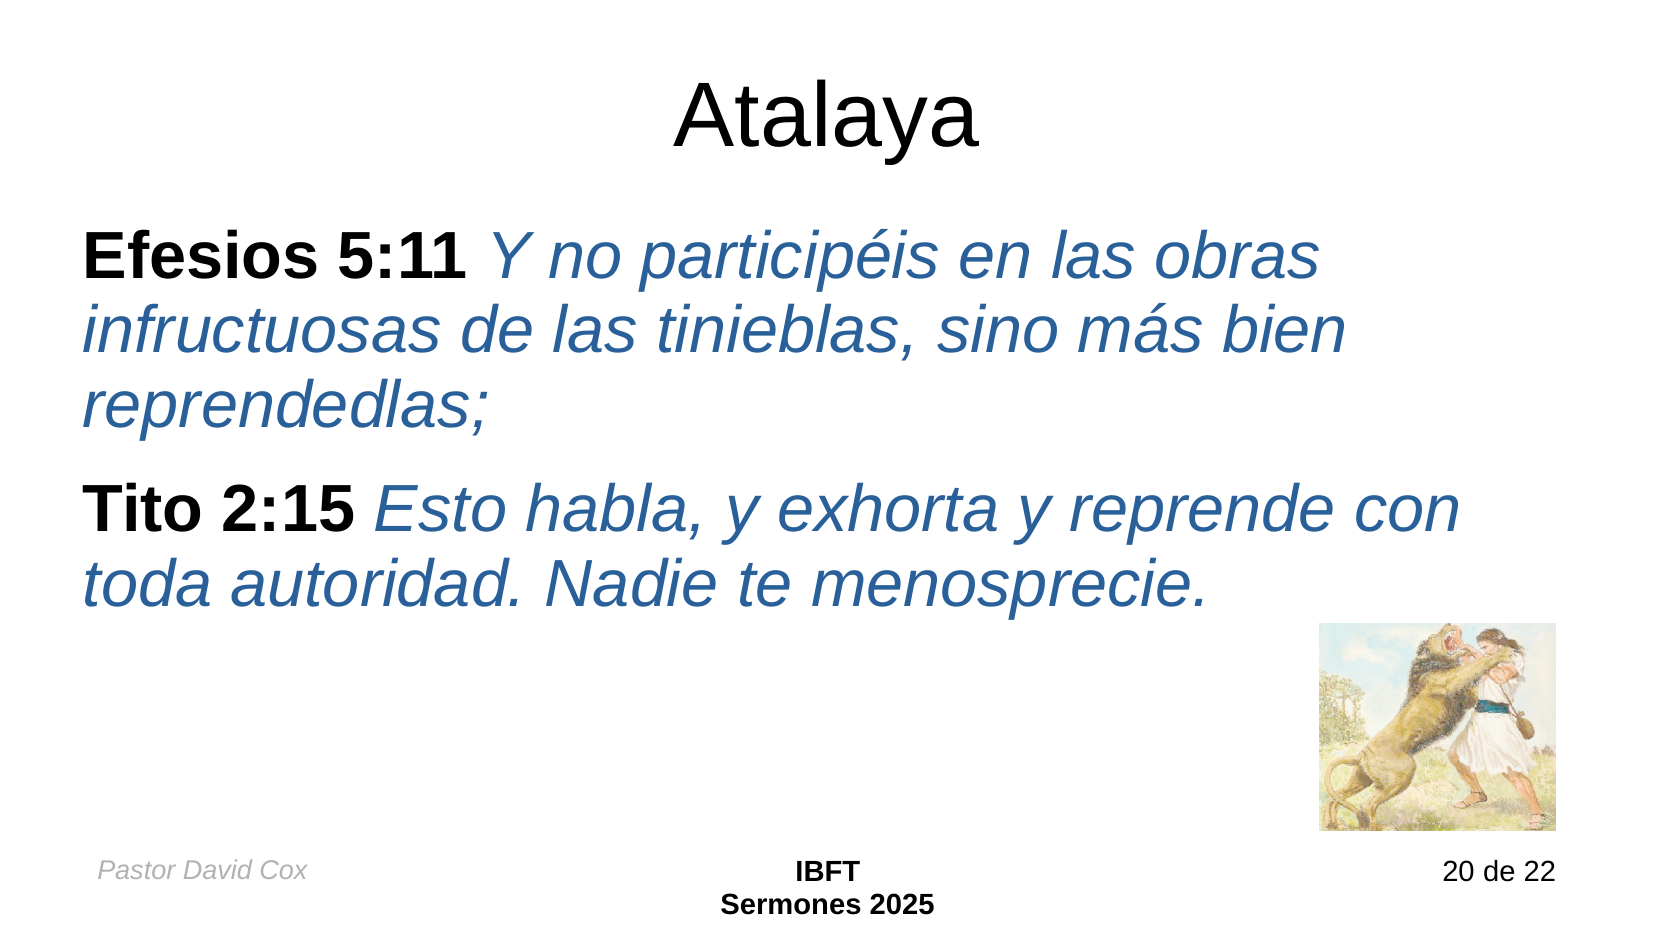

# Atalaya
Efesios 5:11 Y no participéis en las obras infructuosas de las tinieblas, sino más bien reprendedlas;
Tito 2:15 Esto habla, y exhorta y reprende con toda autoridad. Nadie te menosprecie.